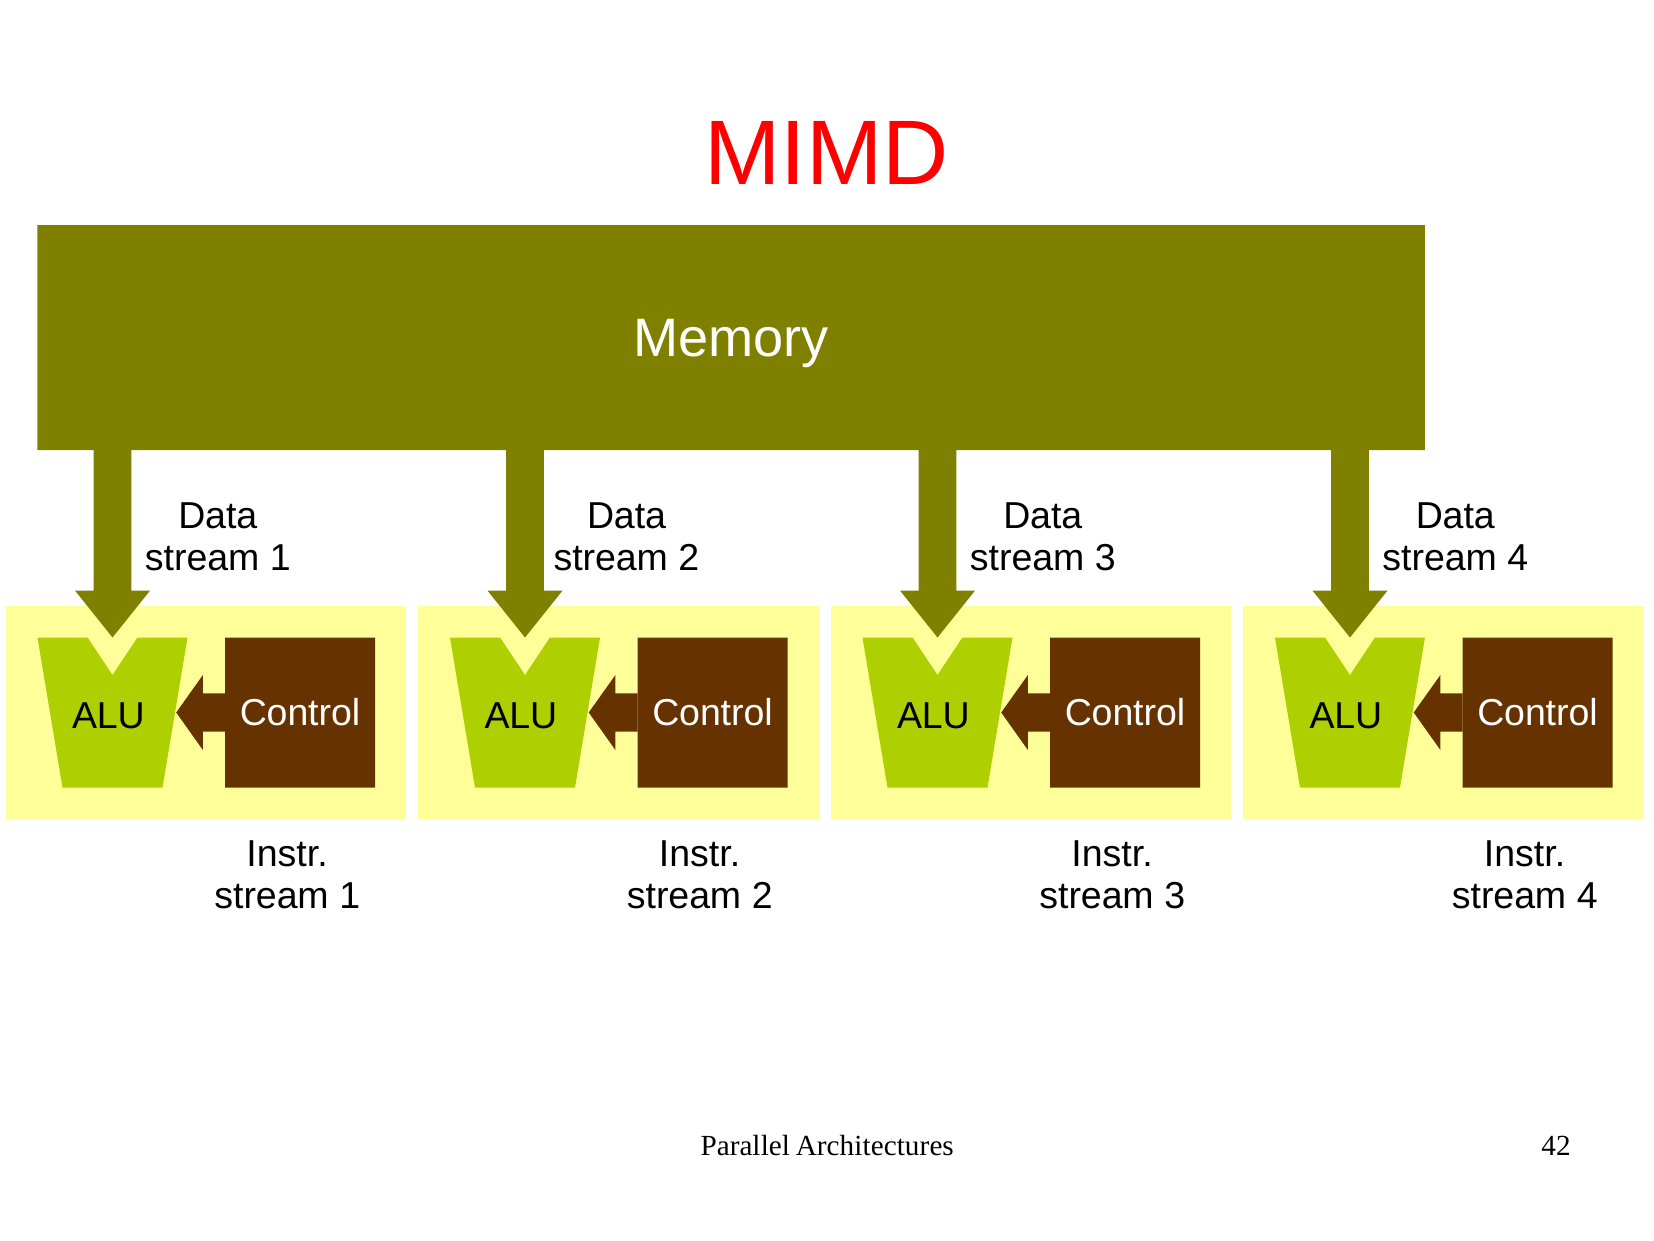

# MIMD
Memory
Data
stream 1
Data
stream 2
Data
stream 3
Data
stream 4
ALU
ALU
ALU
ALU
Control
Control
Control
Control
Instr.
stream 1
Instr.
stream 2
Instr.
stream 3
Instr.
stream 4
Parallel Architectures
42